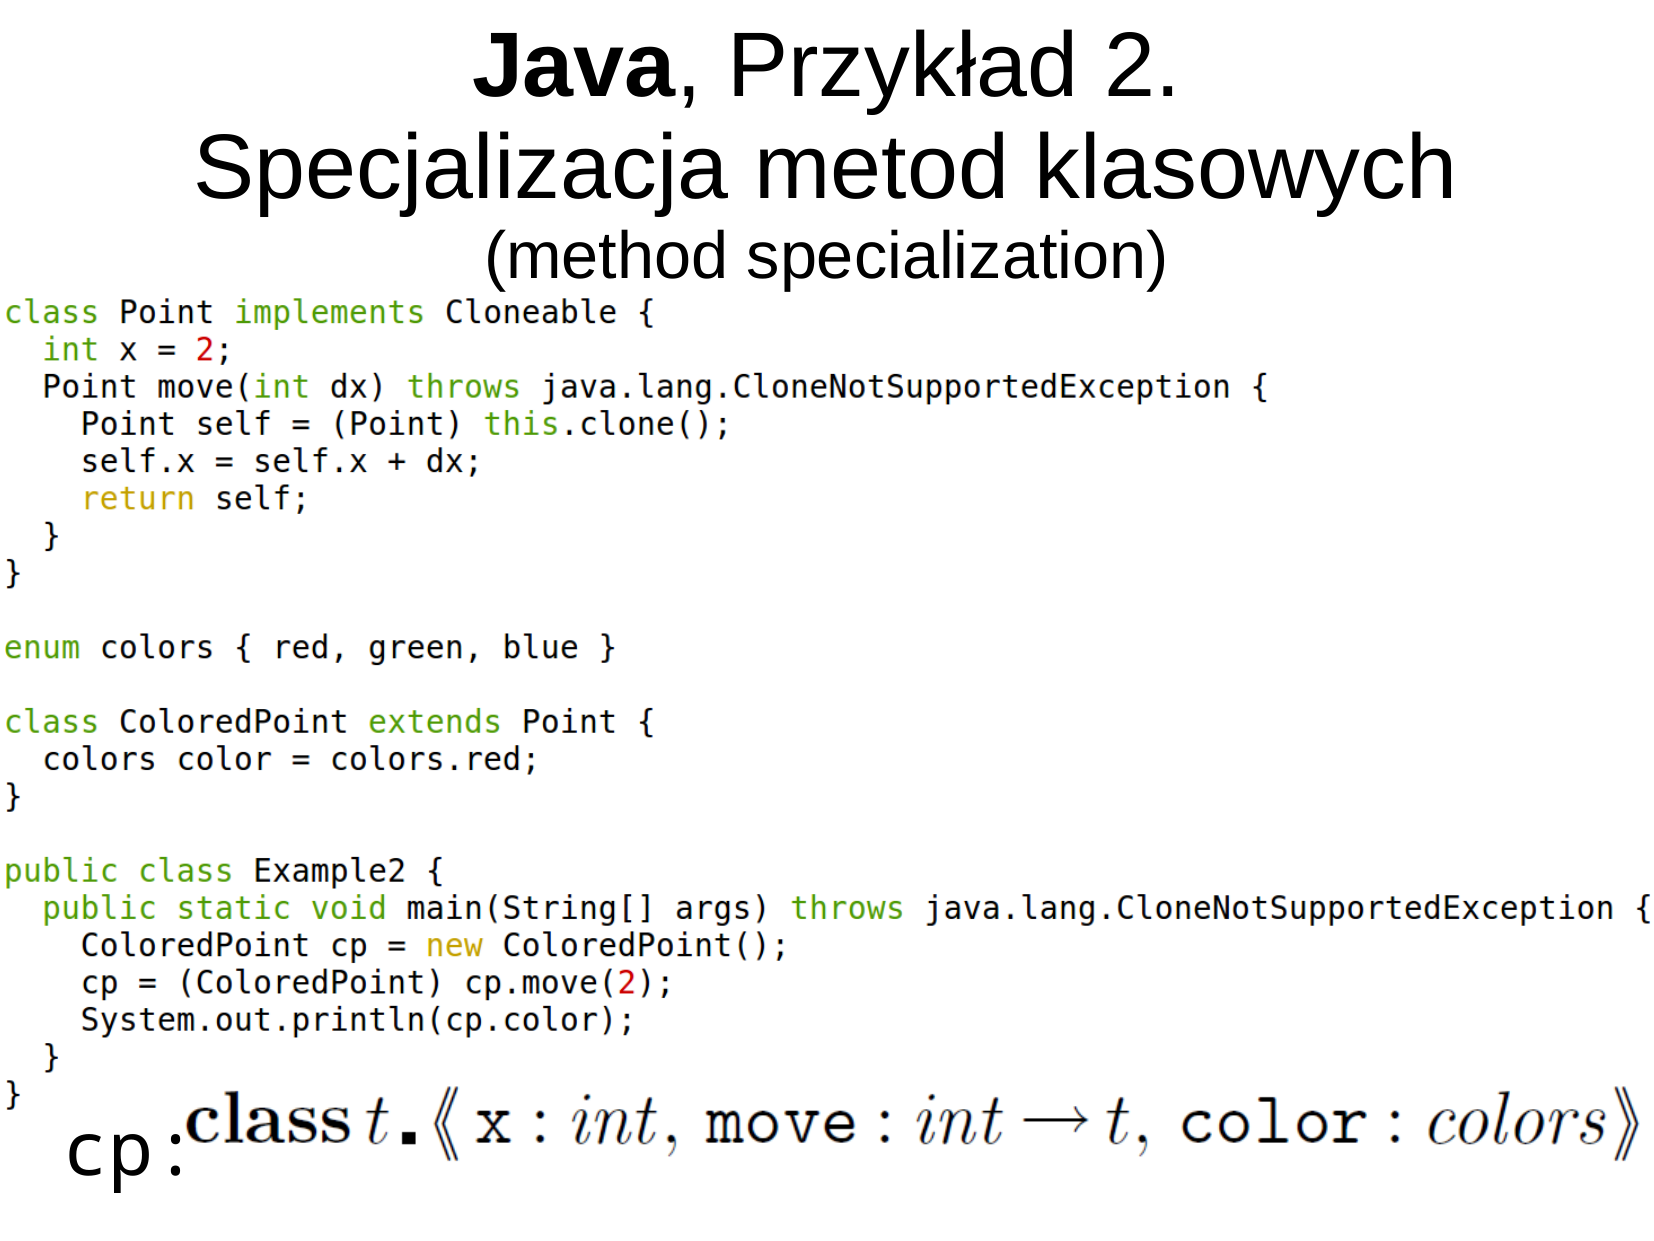

# Java, Przykład 2. Specjalizacja metod klasowych (method specialization)
cp: